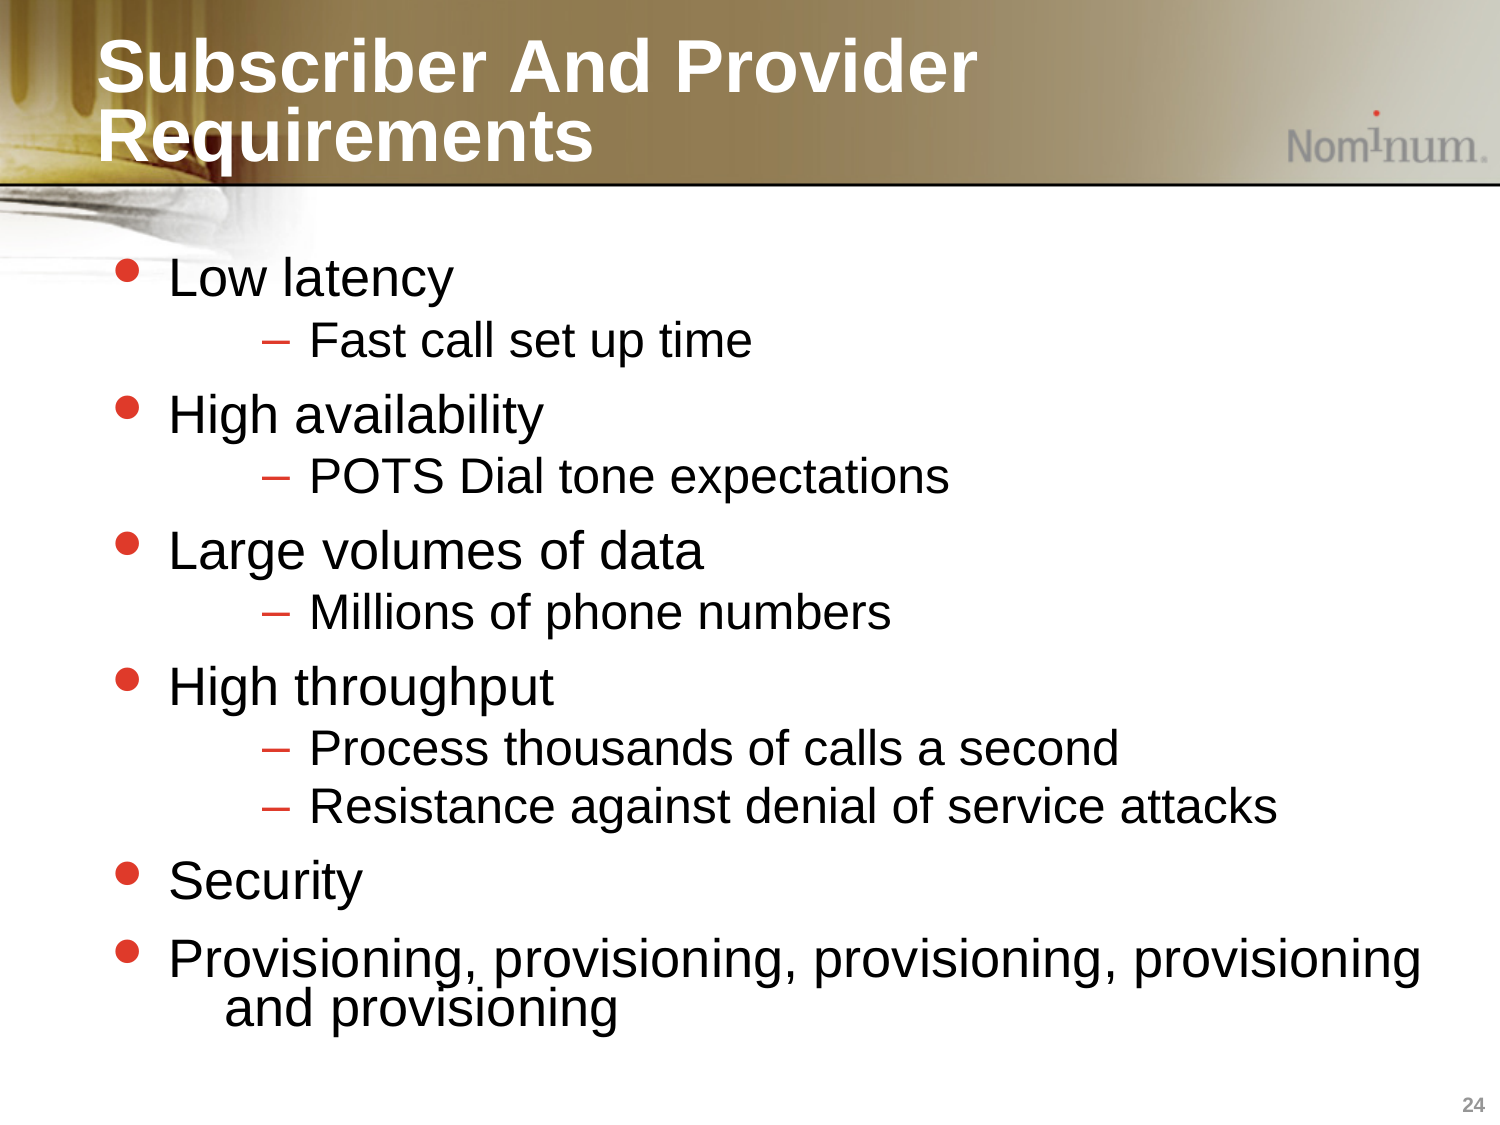

# Subscriber And Provider Requirements
Low latency
Fast call set up time
High availability
POTS Dial tone expectations
Large volumes of data
Millions of phone numbers
High throughput
Process thousands of calls a second
Resistance against denial of service attacks
Security
Provisioning, provisioning, provisioning, provisioning and provisioning